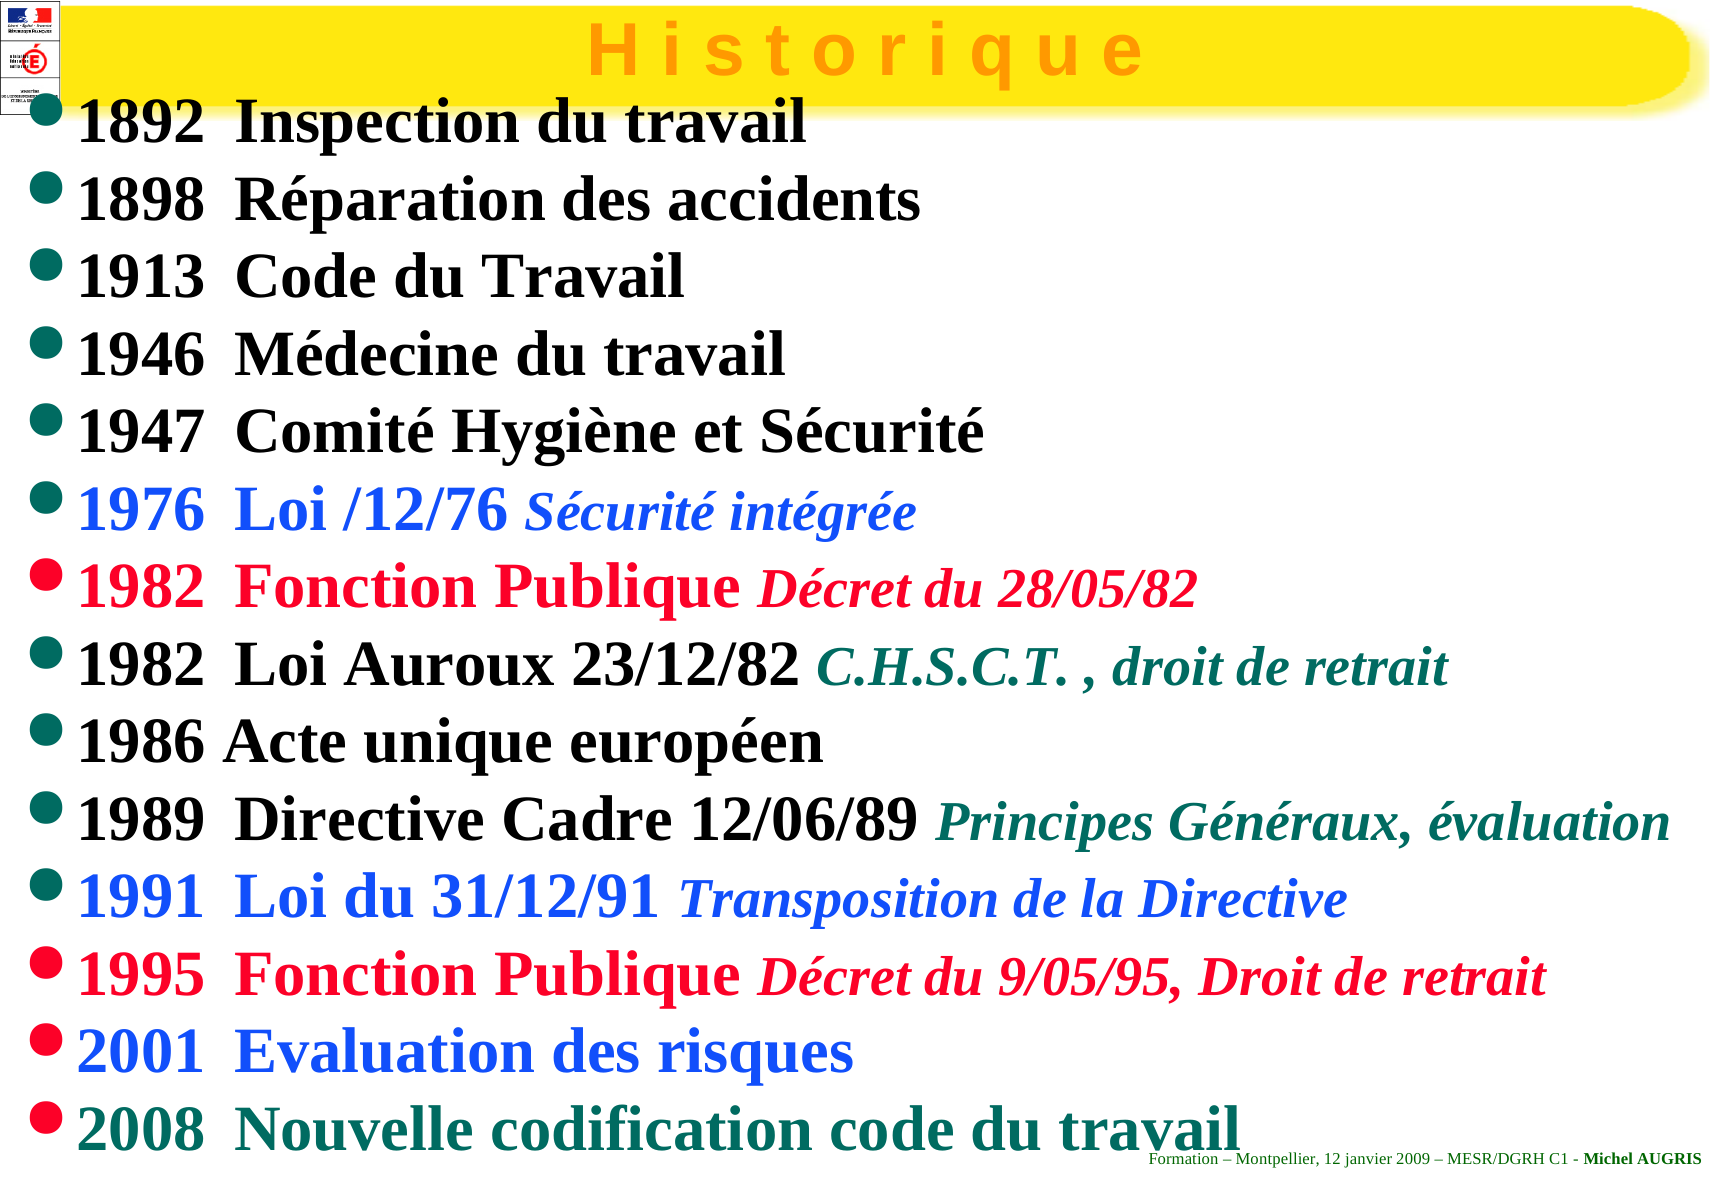

H i s t o r i q u e
1892	Inspection du travail
1898	Réparation des accidents
1913	Code du Travail
1946	Médecine du travail
1947	Comité Hygiène et Sécurité
1976	Loi /12/76 Sécurité intégrée
1982	Fonction Publique Décret du 28/05/82
1982	Loi Auroux 23/12/82 C.H.S.C.T. , droit de retrait
1986 Acte unique européen
1989	Directive Cadre 12/06/89 Principes Généraux, évaluation
1991	Loi du 31/12/91 Transposition de la Directive
1995	Fonction Publique Décret du 9/05/95, Droit de retrait
2001	Evaluation des risques
2008	Nouvelle codification code du travail